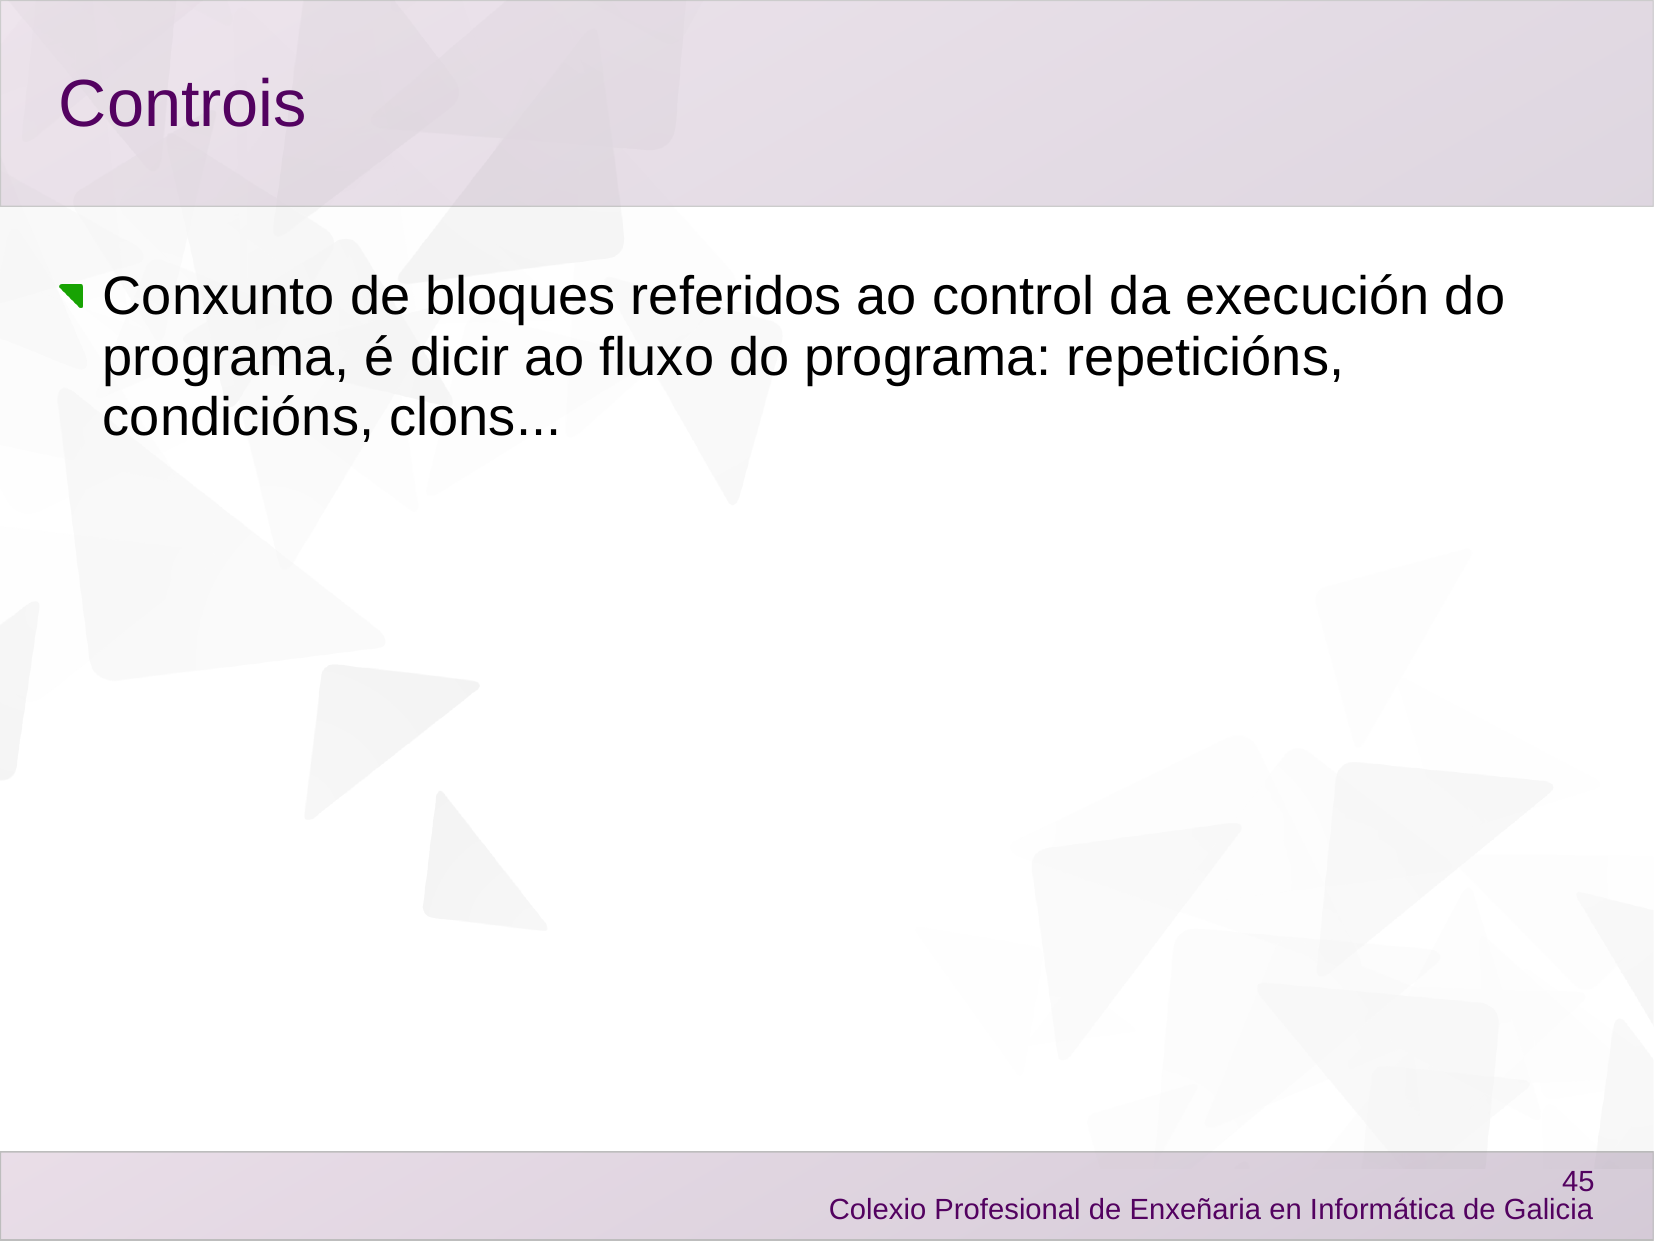

# Controis
Conxunto de bloques referidos ao control da execución do programa, é dicir ao fluxo do programa: repeticións, condicións, clons...
45
Colexio Profesional de Enxeñaria en Informática de Galicia